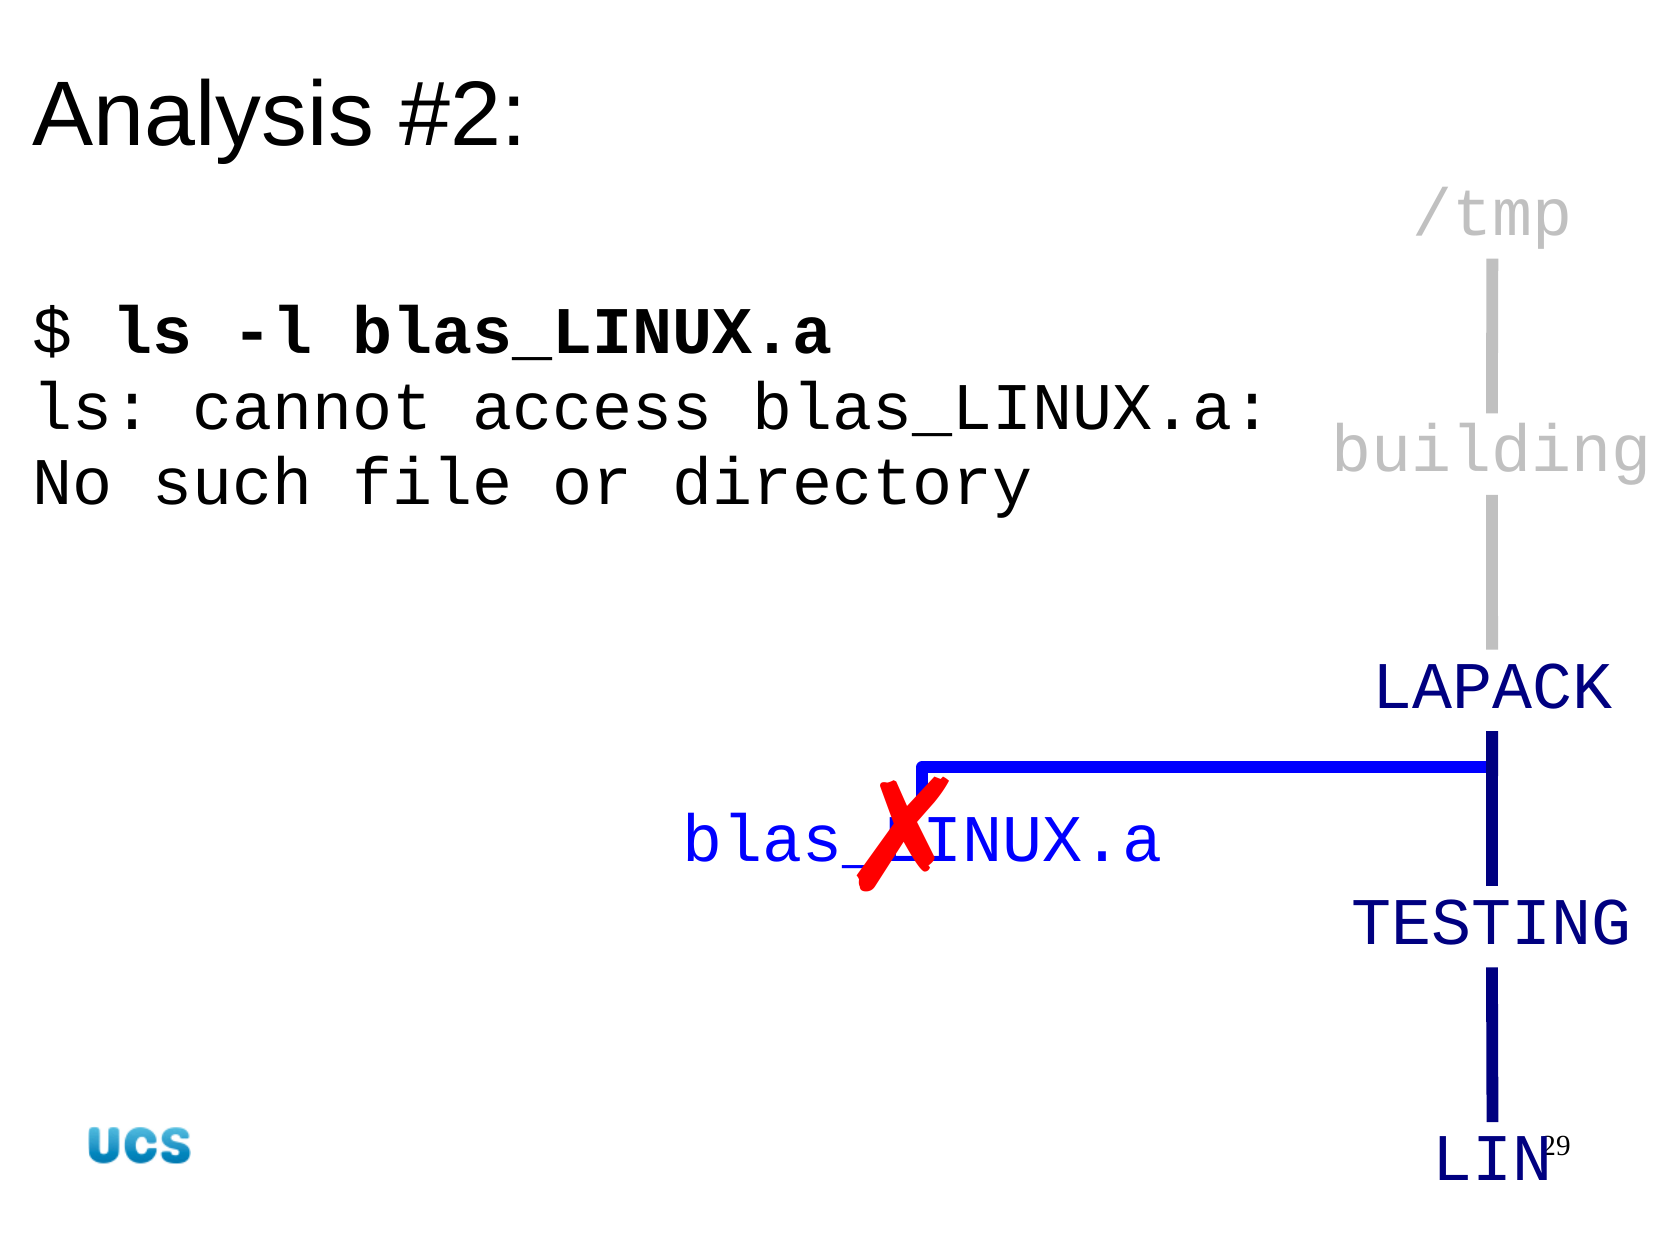

Analysis #2:
/tmp
$ ls -l blas_LINUX.a
ls: cannot access blas_LINUX.a:
No such file or directory
building
LAPACK
✗
blas_LINUX.a
TESTING
LIN
29